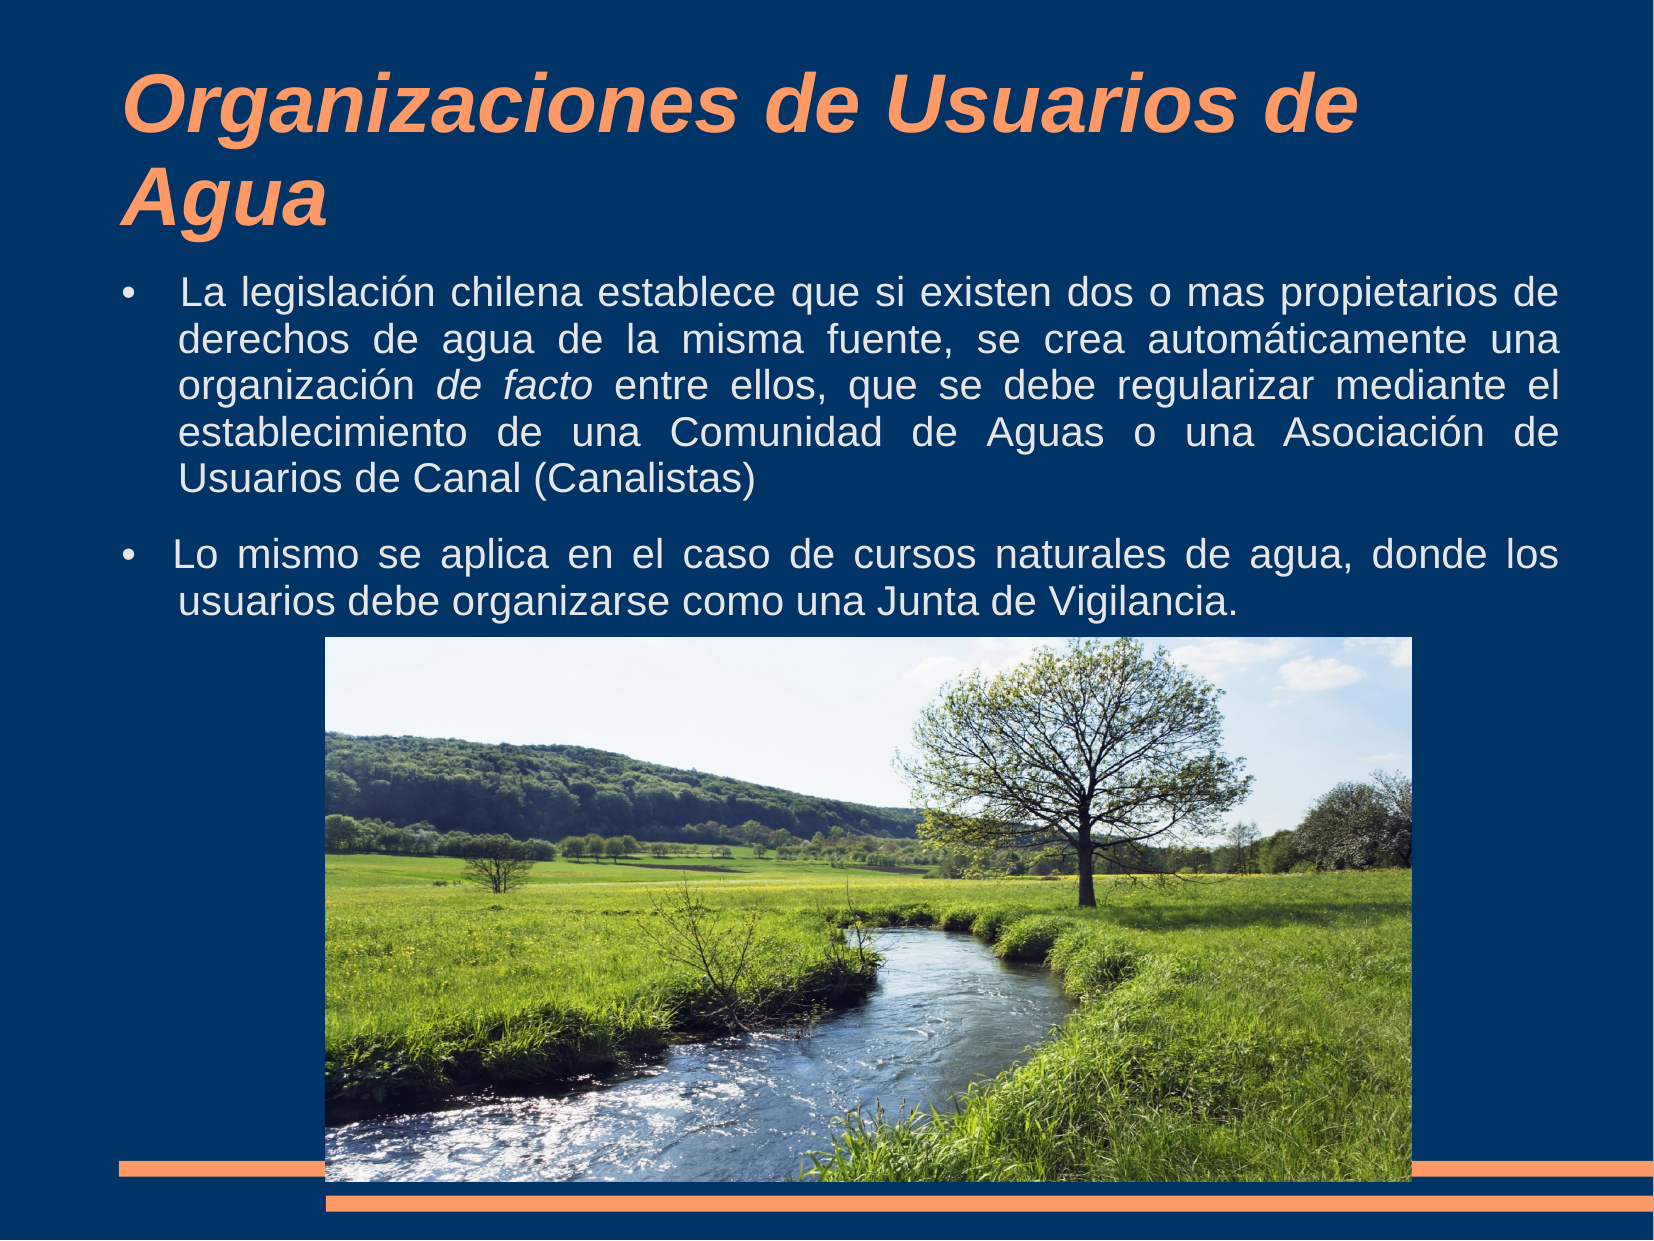

# Organizaciones de Usuarios de Agua
• La legislación chilena establece que si existen dos o mas propietarios de derechos de agua de la misma fuente, se crea automáticamente una organización de facto entre ellos, que se debe regularizar mediante el establecimiento de una Comunidad de Aguas o una Asociación de Usuarios de Canal (Canalistas)
• Lo mismo se aplica en el caso de cursos naturales de agua, donde los usuarios debe organizarse como una Junta de Vigilancia.